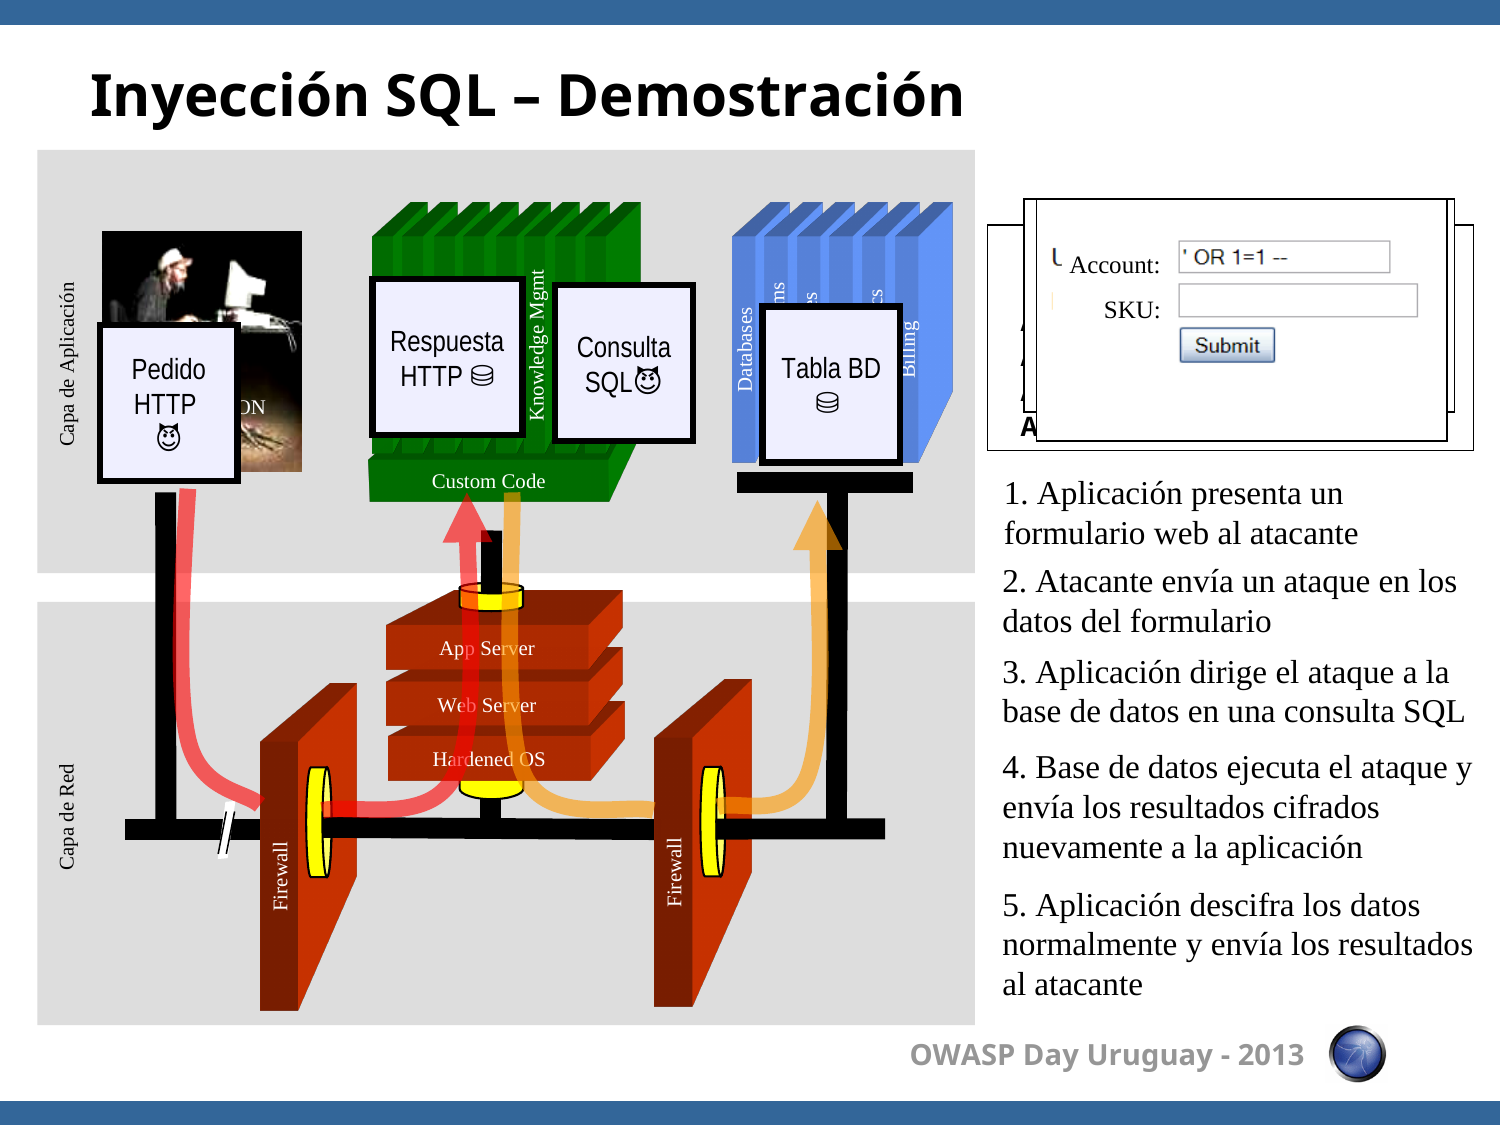

# Inyección SQL – Demostración
Account:
 SKU:
Account:
 SKU:
"SELECT * FROM accounts WHERE acct=‘’ OR 1=1--’"
Account Summary
Acct:5424-6066-2134-4334
Acct:4128-7574-3921-0192
Acct:5424-9383-2039-4029
Acct:4128-0004-1234-0293
Respuesta HTTP ⛁
Consulta SQL😈
Tabla BD ⛁
Pedido HTTP
😈
Finance
Transactions
Accounts
Administration
Knowledge Mgmt
Bus. Functions
Communication
E-Commerce
Databases
Legacy Systems
Web Services
Directories
Billing
Human Resrcs
Capa de Aplicación
APPLICATION
ATTACK
Custom Code
1. Aplicación presenta un formulario web al atacante
2. Atacante envía un ataque en los datos del formulario
App Server
3. Aplicación dirige el ataque a la base de datos en una consulta SQL
Web Server
Hardened OS
4. Base de datos ejecuta el ataque y envía los resultados cifrados nuevamente a la aplicación
Capa de Red
Firewall
Firewall
5. Aplicación descifra los datos normalmente y envía los resultados al atacante